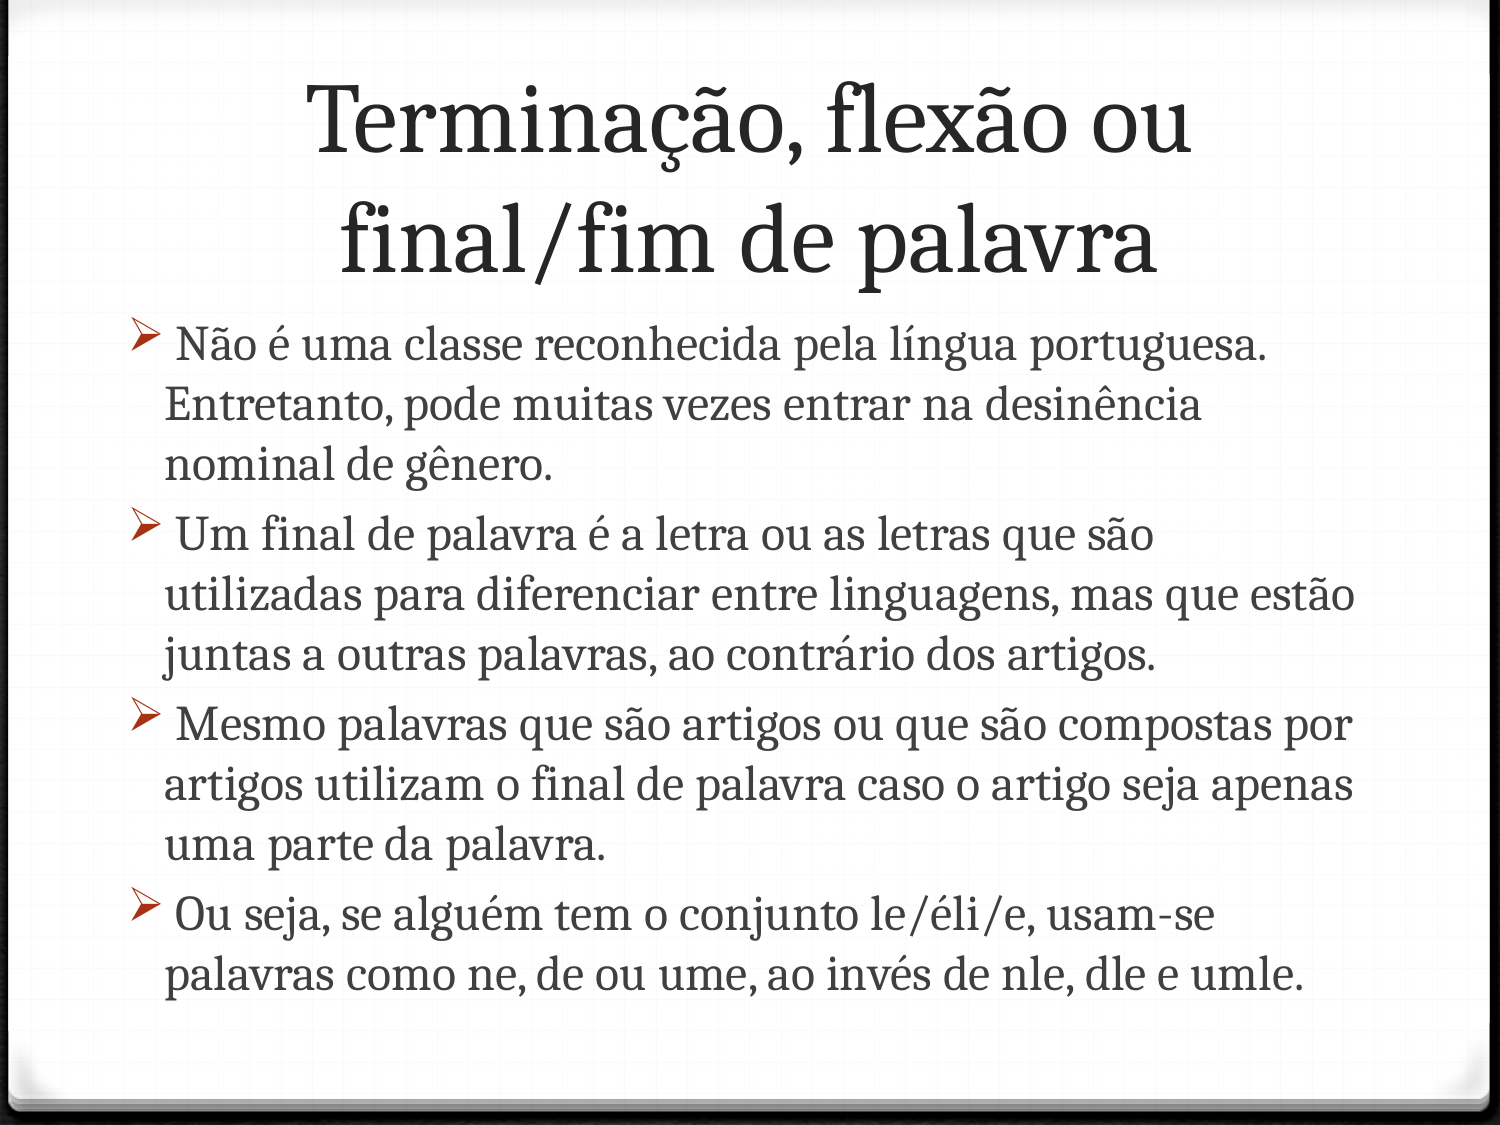

# Terminação, flexão ou final/fim de palavra
 Não é uma classe reconhecida pela língua portuguesa. Entretanto, pode muitas vezes entrar na desinência nominal de gênero.
 Um final de palavra é a letra ou as letras que são utilizadas para diferenciar entre linguagens, mas que estão juntas a outras palavras, ao contrário dos artigos.
 Mesmo palavras que são artigos ou que são compostas por artigos utilizam o final de palavra caso o artigo seja apenas uma parte da palavra.
 Ou seja, se alguém tem o conjunto le/éli/e, usam-se palavras como ne, de ou ume, ao invés de nle, dle e umle.